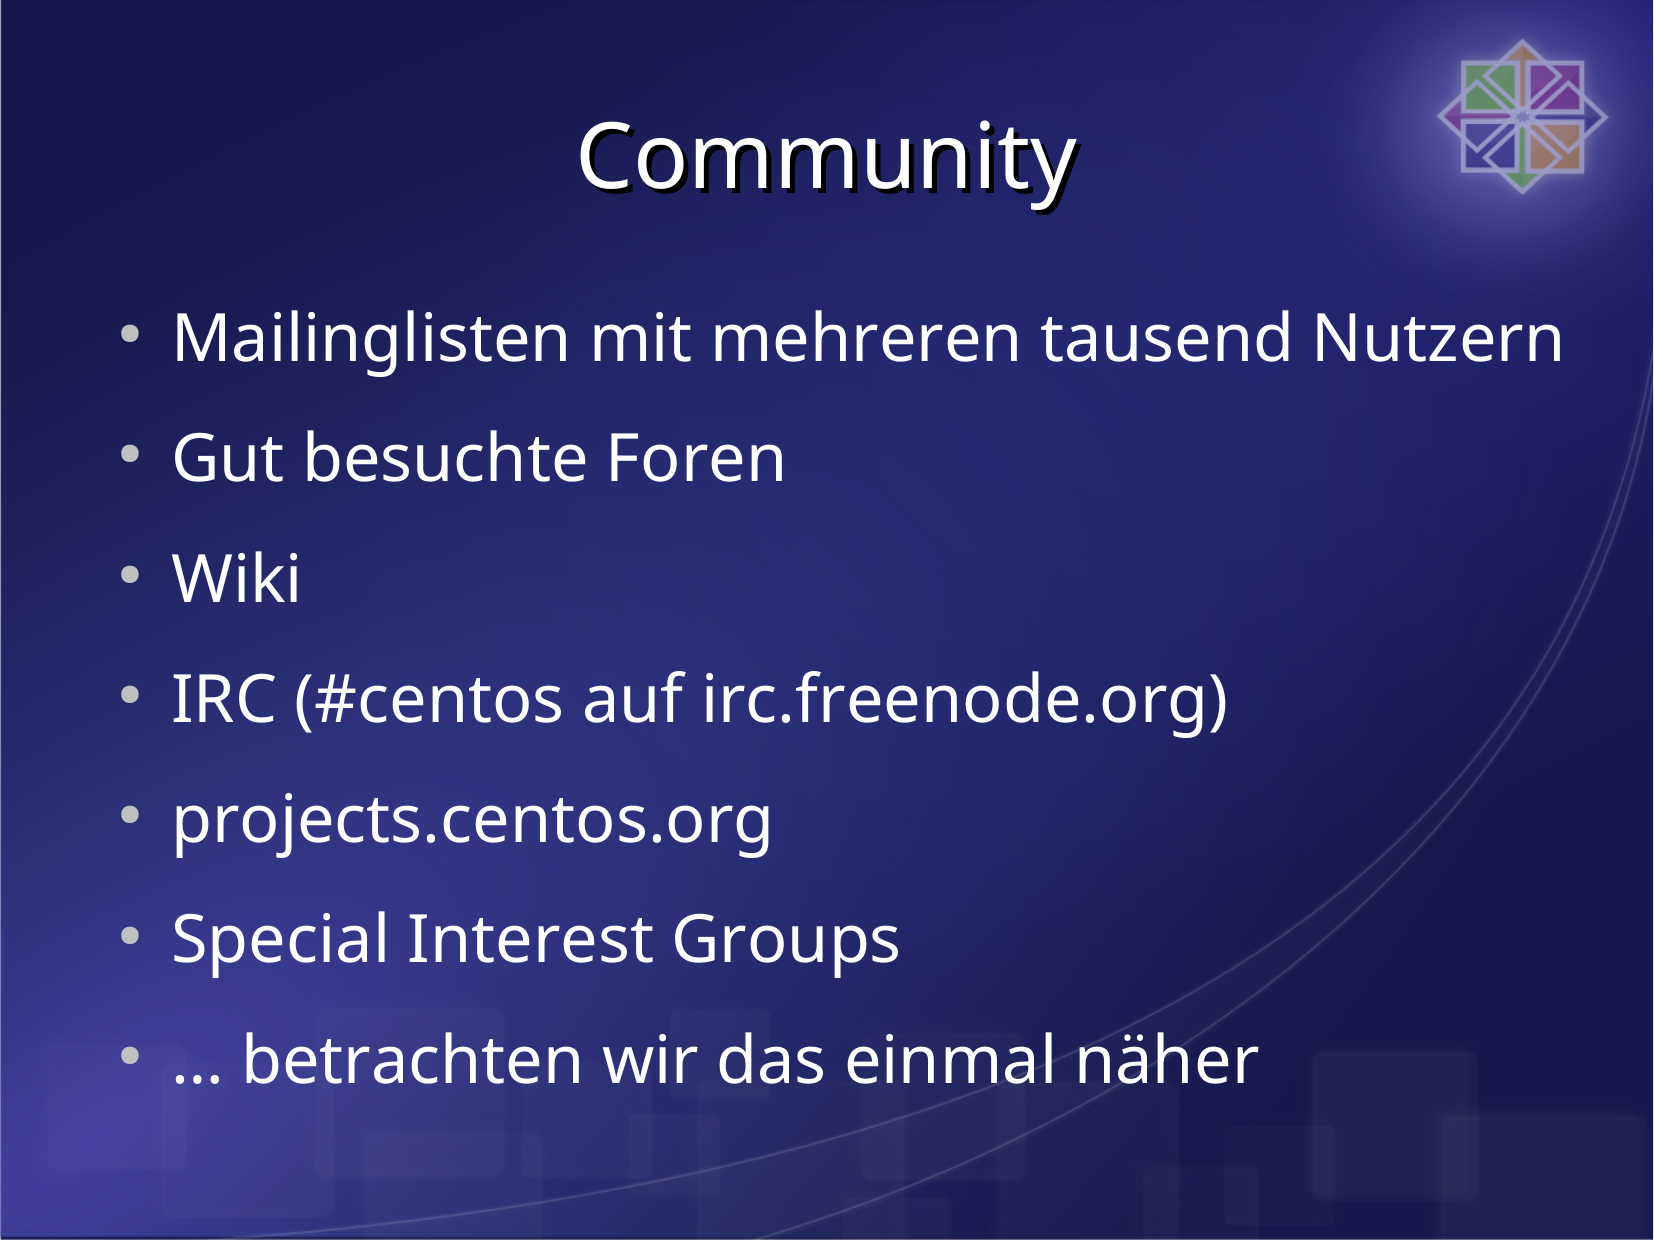

# Community
Mailinglisten mit mehreren tausend Nutzern
Gut besuchte Foren
Wiki
IRC (#centos auf irc.freenode.org)
projects.centos.org
Special Interest Groups
… betrachten wir das einmal näher